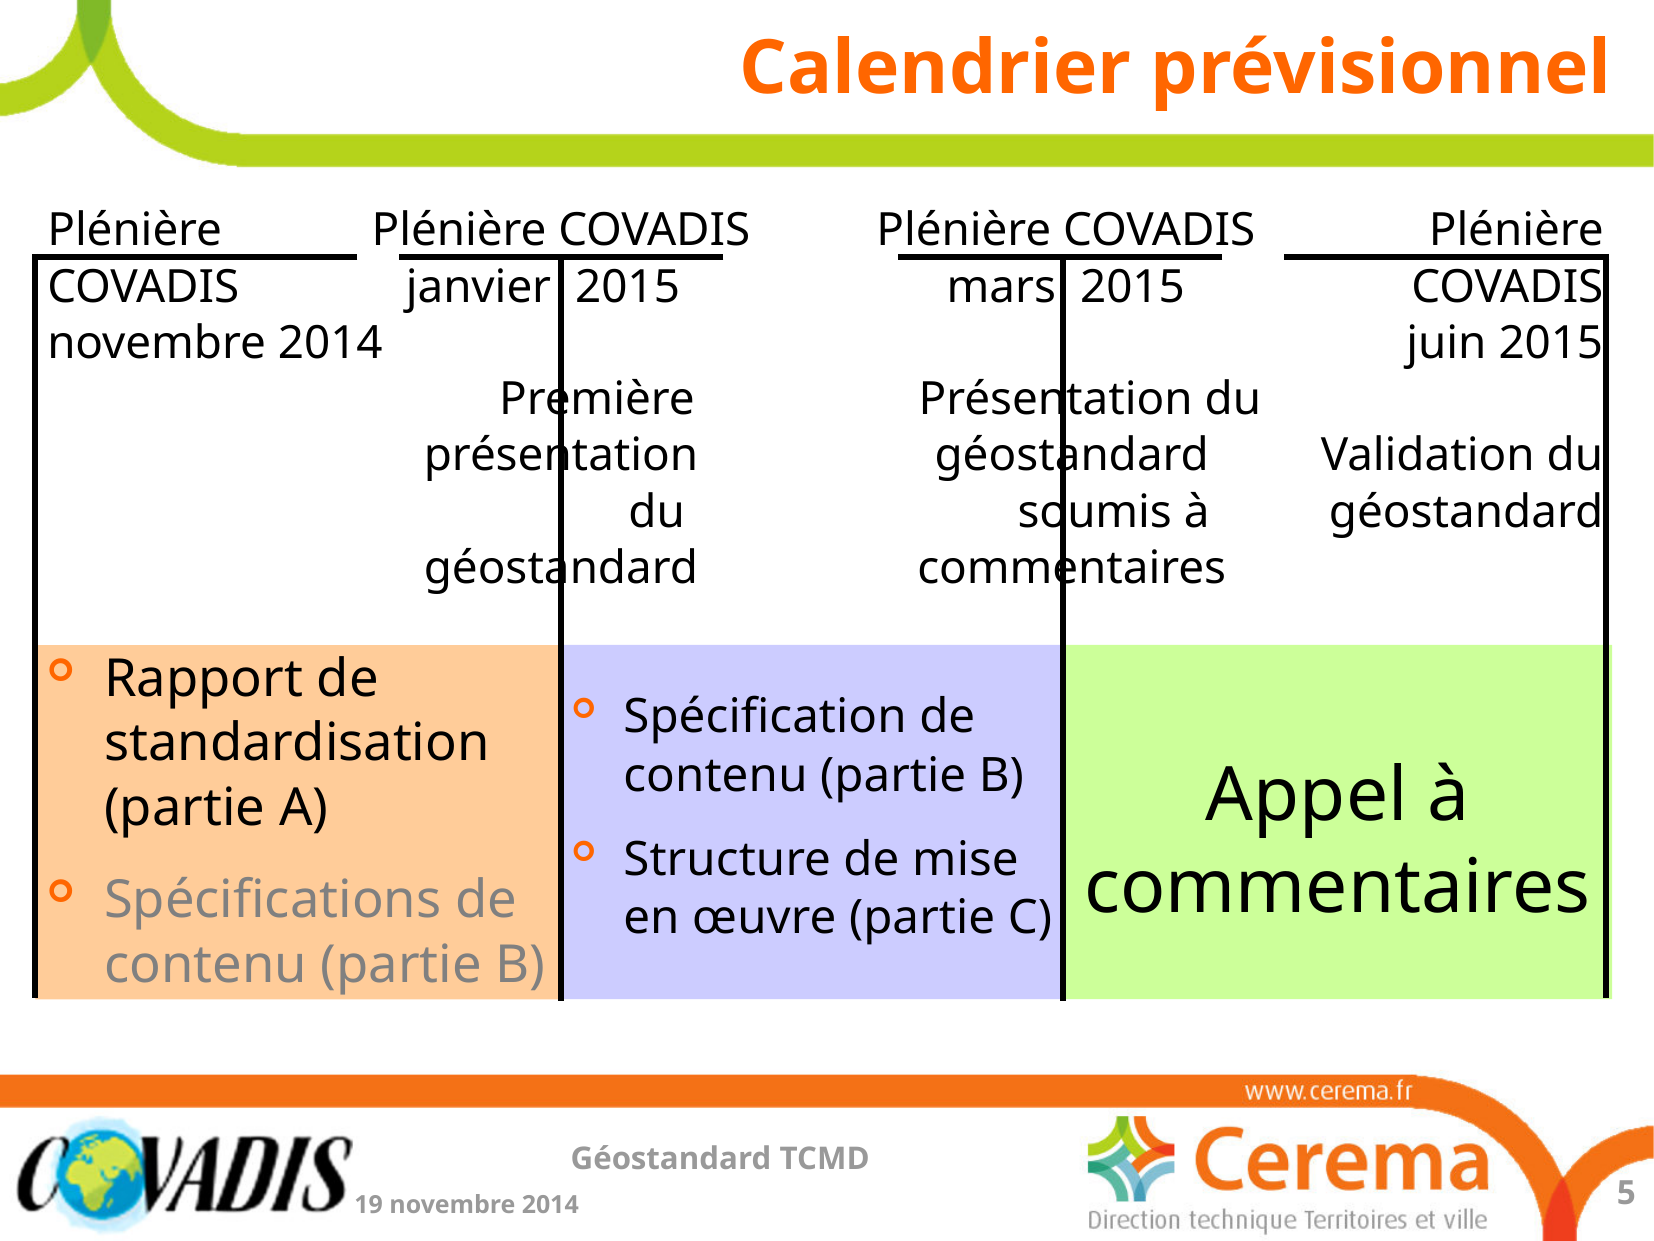

# Calendrier prévisionnel
Plénière COVADIS
novembre 2014
Plénière COVADIS
janvier 2015
 Première présentation
 du géostandard
Plénière COVADIS
mars 2015
 Présentation du géostandard
 soumis à commentaires
Plénière COVADIS
juin 2015
Validation du
géostandard
Spécification de contenu (partie B)
Structure de mise en œuvre (partie C)
Appel à commentaires
Rapport de standardisation
(partie A)
Spécifications de contenu (partie B)
Géostandard TCMD
5
19 novembre 2014